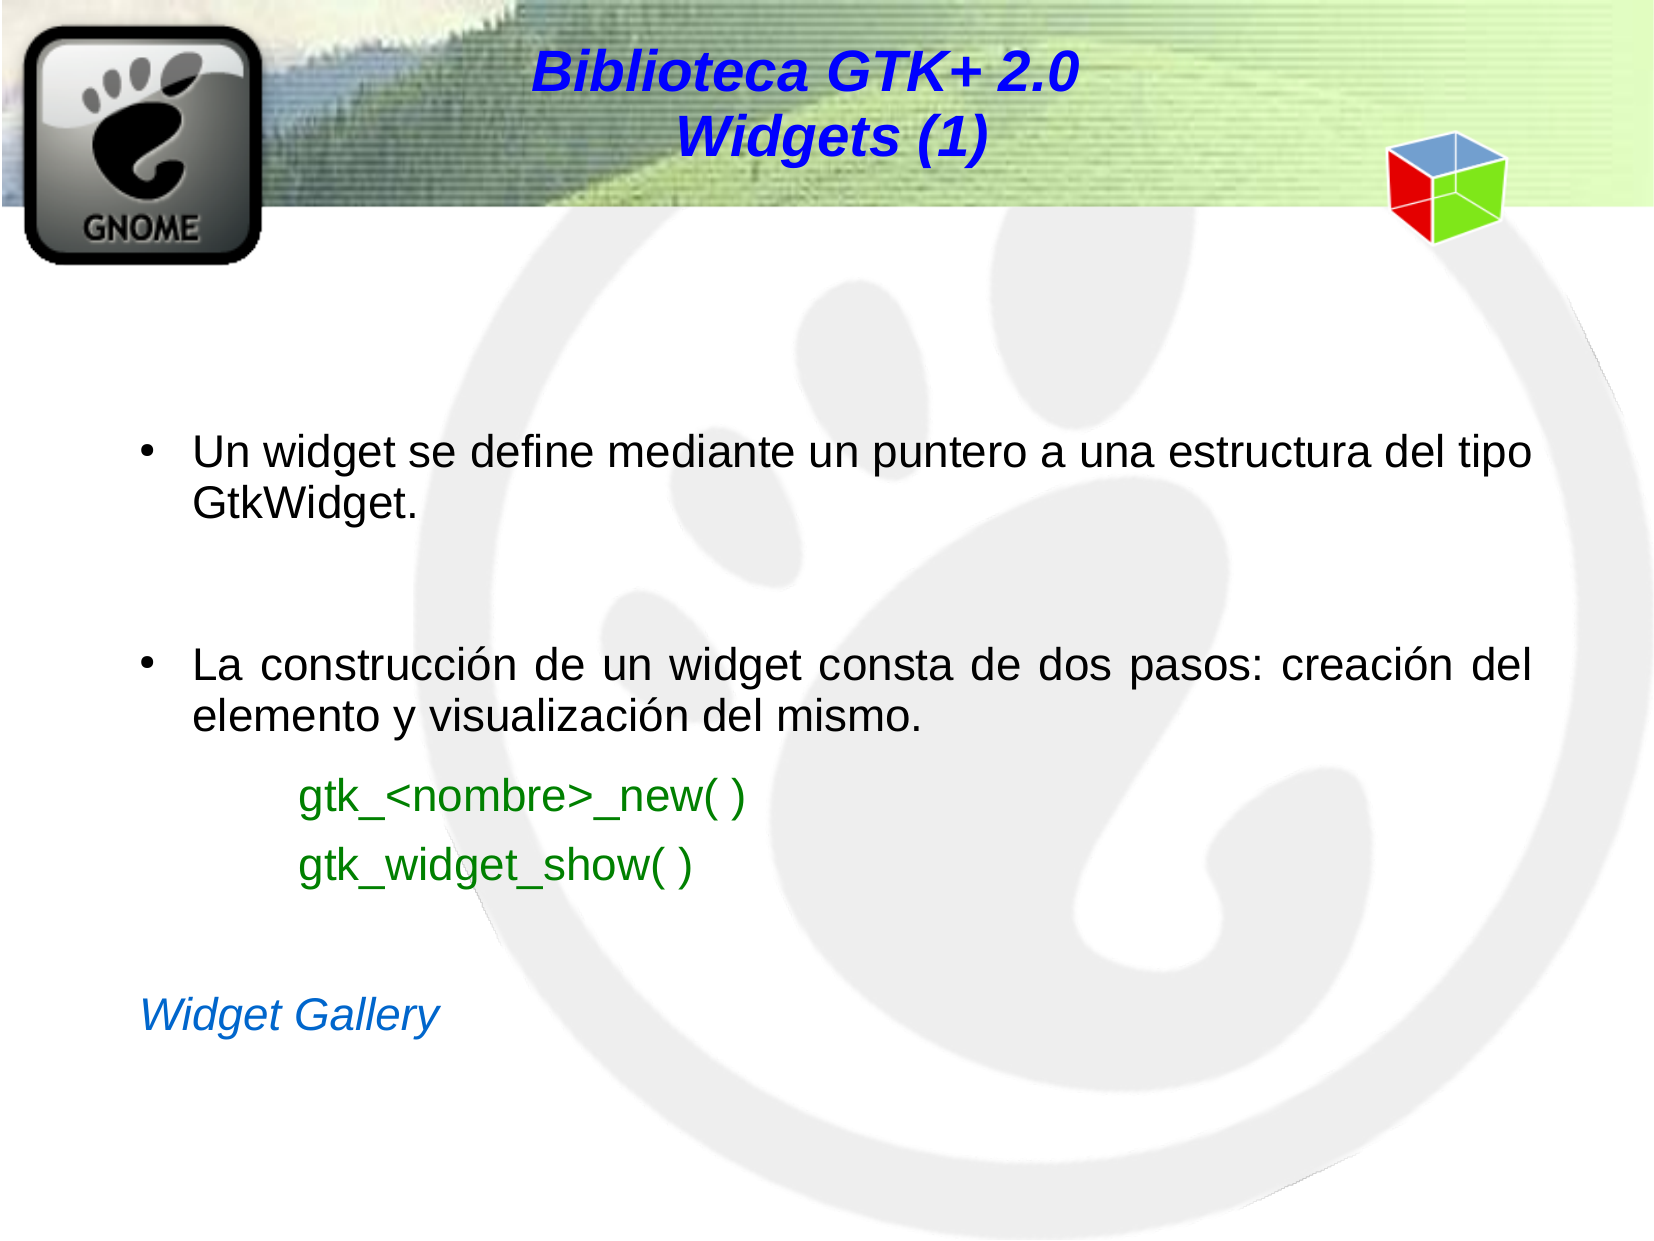

# Biblioteca GTK+ 2.0 Widgets (1)
Un widget se define mediante un puntero a una estructura del tipo GtkWidget.
La construcción de un widget consta de dos pasos: creación del elemento y visualización del mismo.
gtk_<nombre>_new( )
gtk_widget_show( )
Widget Gallery